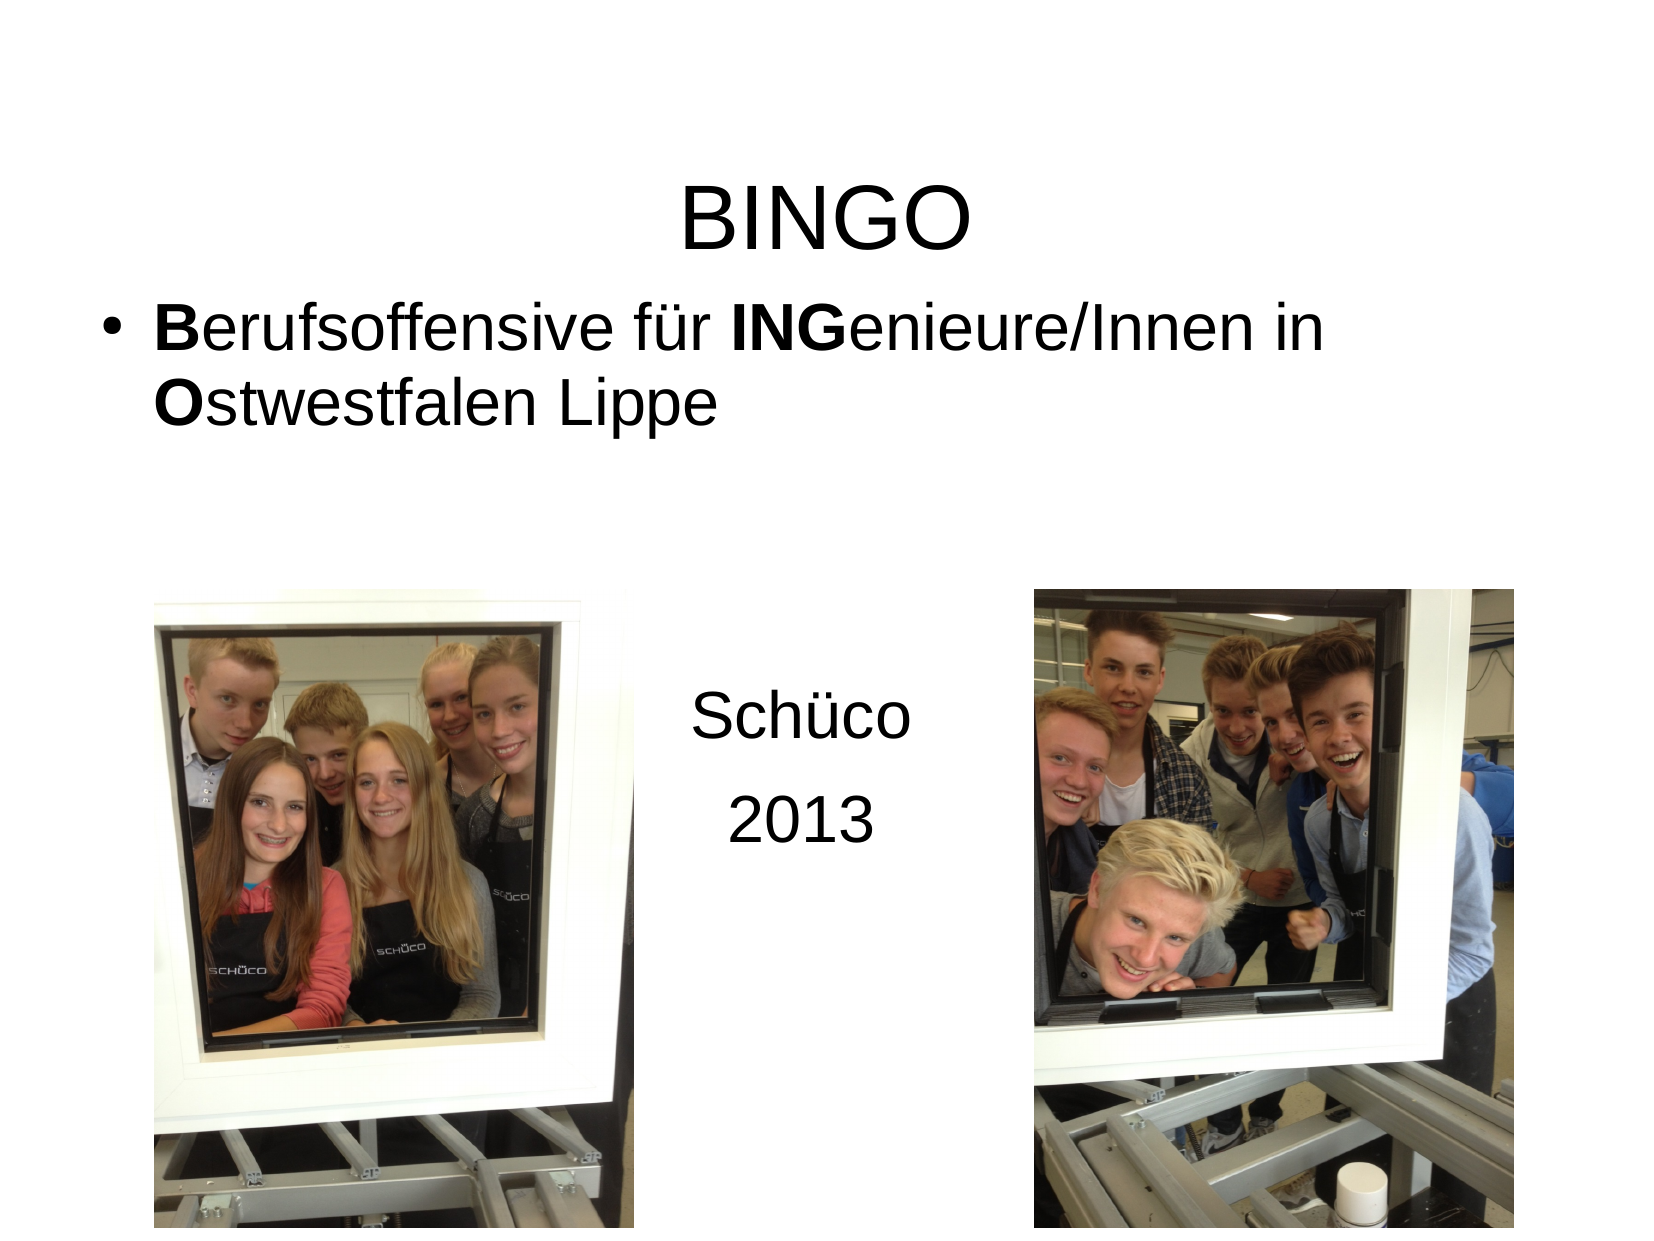

# BINGO
Berufsoffensive für INGenieure/Innen in Ostwestfalen Lippe
 Schüco
 2013